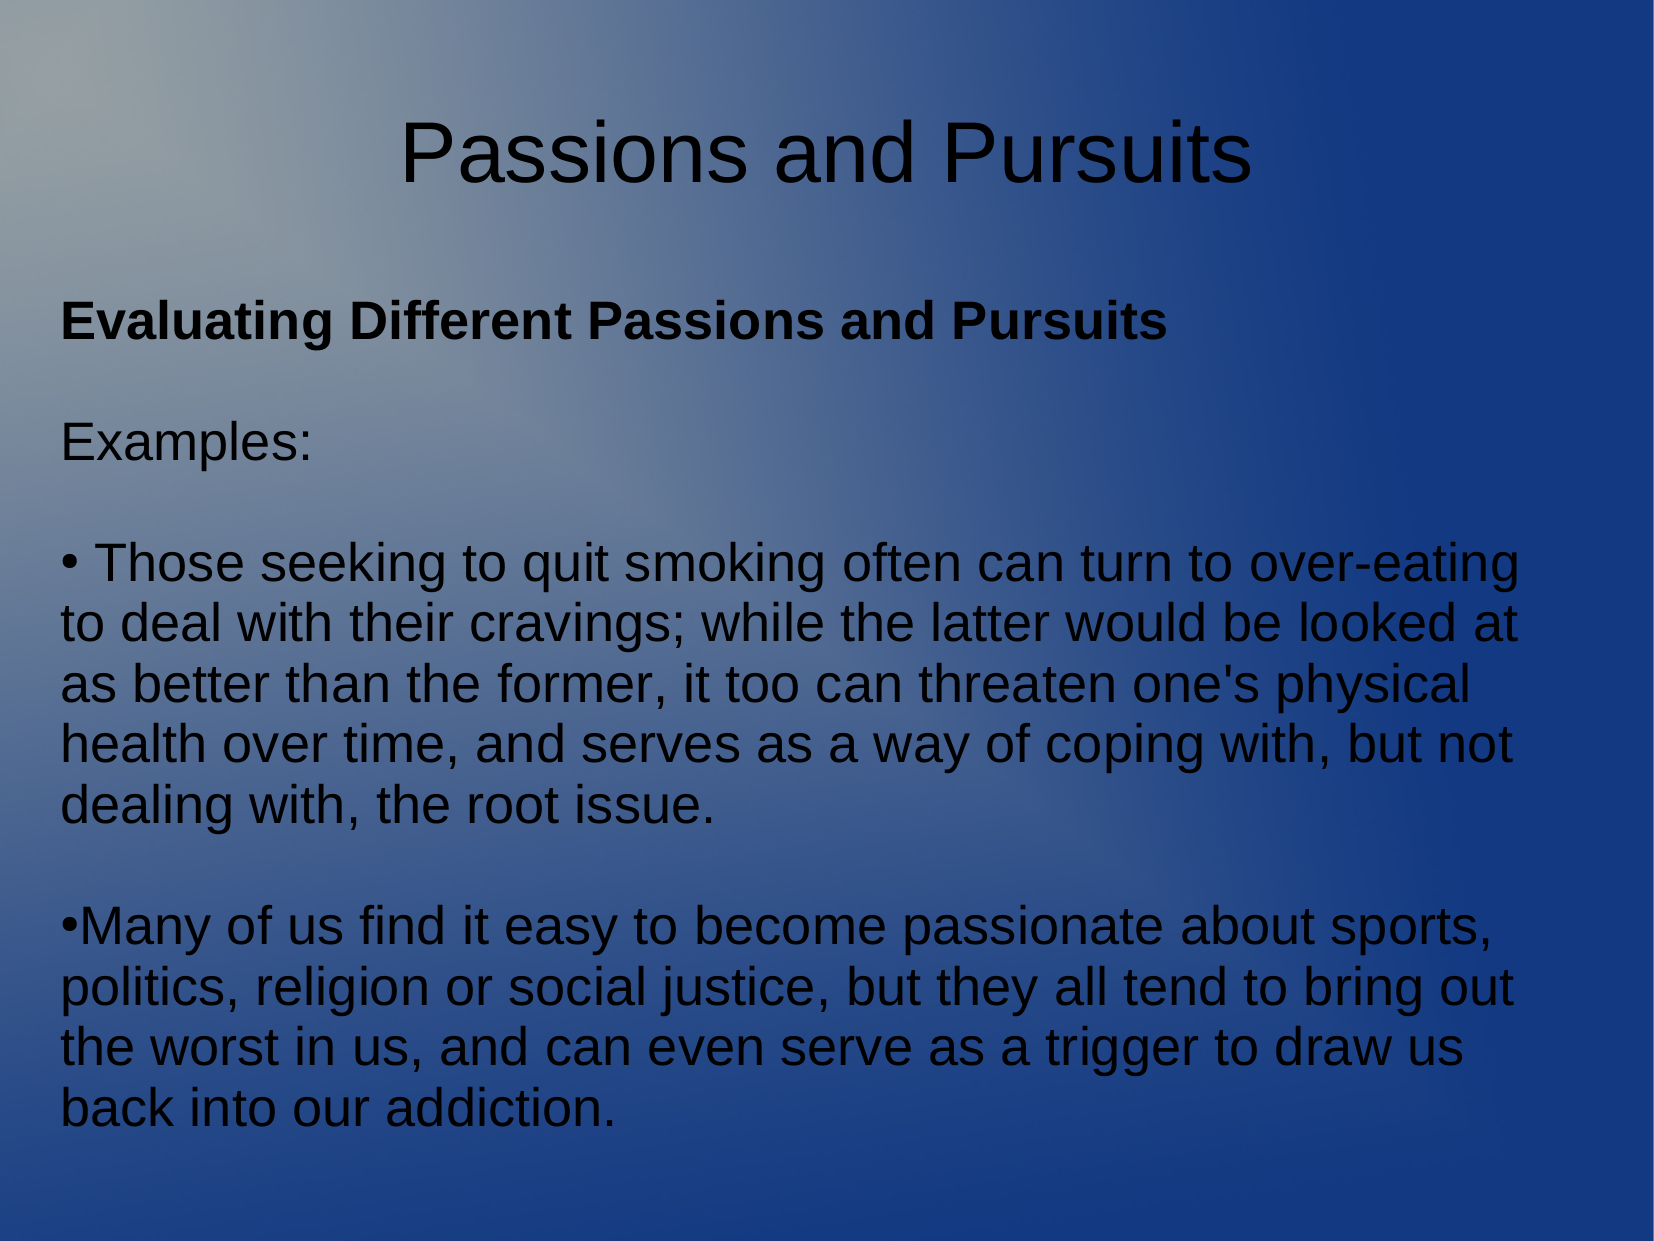

# Passions and Pursuits
Evaluating Different Passions and Pursuits
Examples:
 Those seeking to quit smoking often can turn to over-eating to deal with their cravings; while the latter would be looked at as better than the former, it too can threaten one's physical health over time, and serves as a way of coping with, but not dealing with, the root issue.
Many of us find it easy to become passionate about sports, politics, religion or social justice, but they all tend to bring out the worst in us, and can even serve as a trigger to draw us back into our addiction.